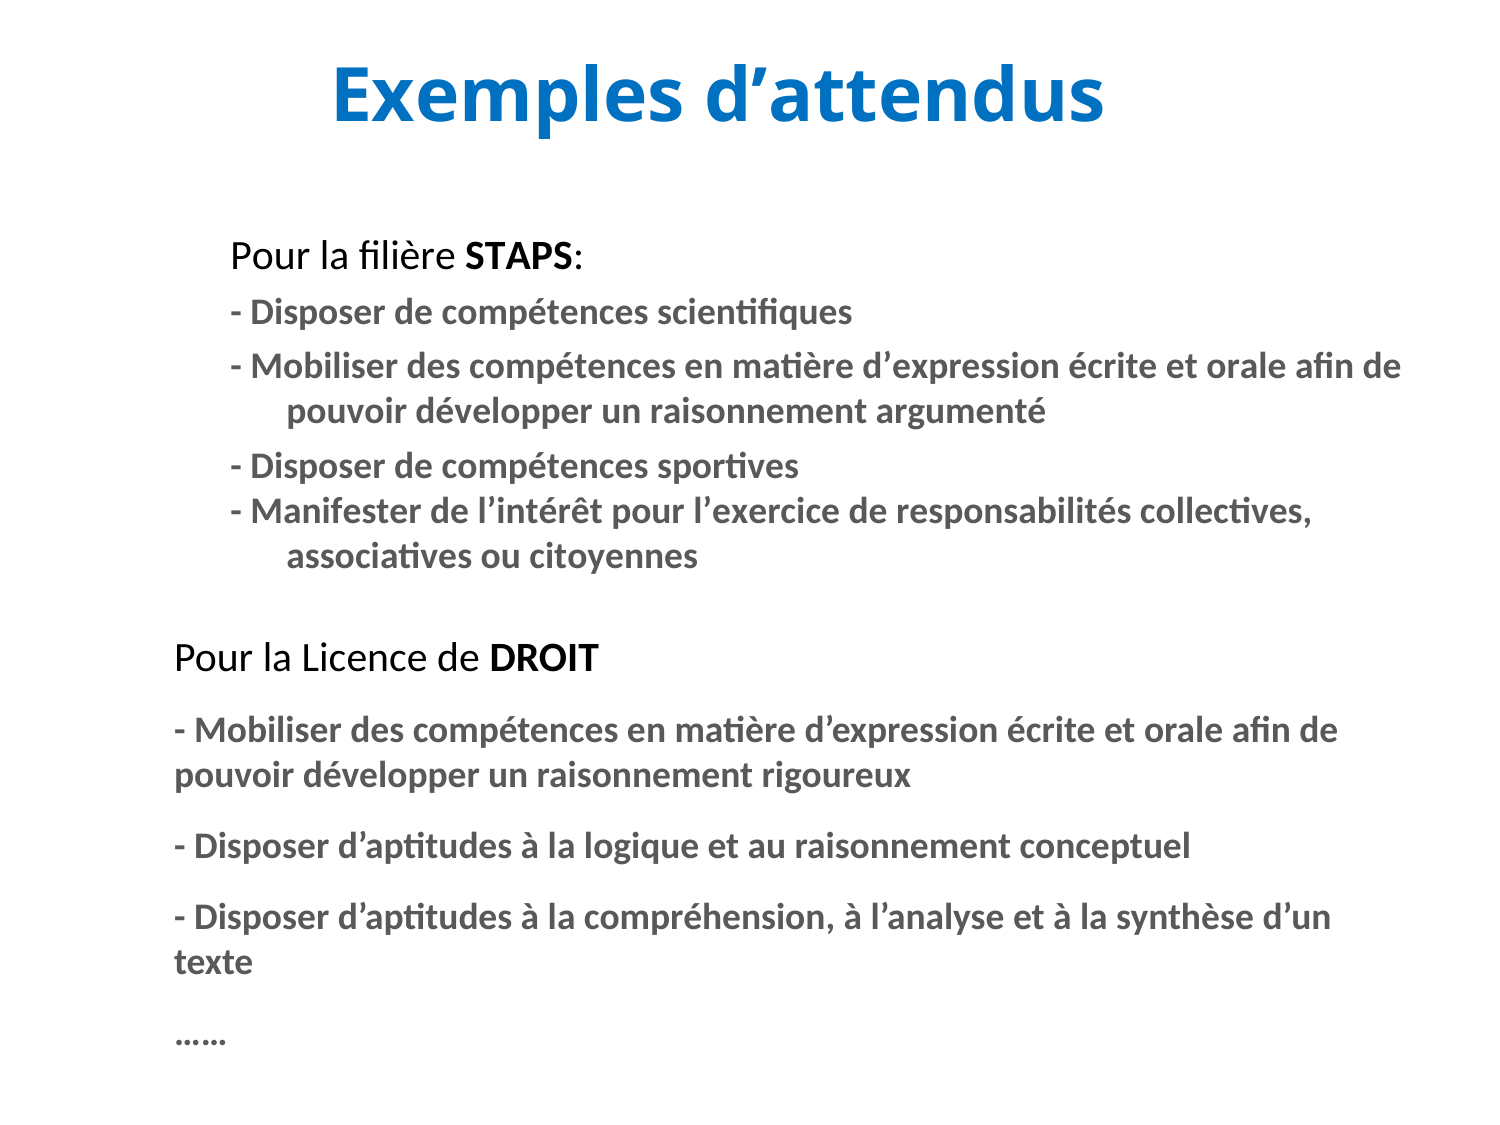

# Exemples d’attendus
Pour la filière STAPS:
- Disposer de compétences scientifiques
- Mobiliser des compétences en matière d’expression écrite et orale afin de pouvoir développer un raisonnement argumenté
- Disposer de compétences sportives
- Manifester de l’intérêt pour l’exercice de responsabilités collectives, associatives ou citoyennes
Pour la Licence de DROIT
- Mobiliser des compétences en matière d’expression écrite et orale afin de pouvoir développer un raisonnement rigoureux
- Disposer d’aptitudes à la logique et au raisonnement conceptuel
- Disposer d’aptitudes à la compréhension, à l’analyse et à la synthèse d’un texte
……